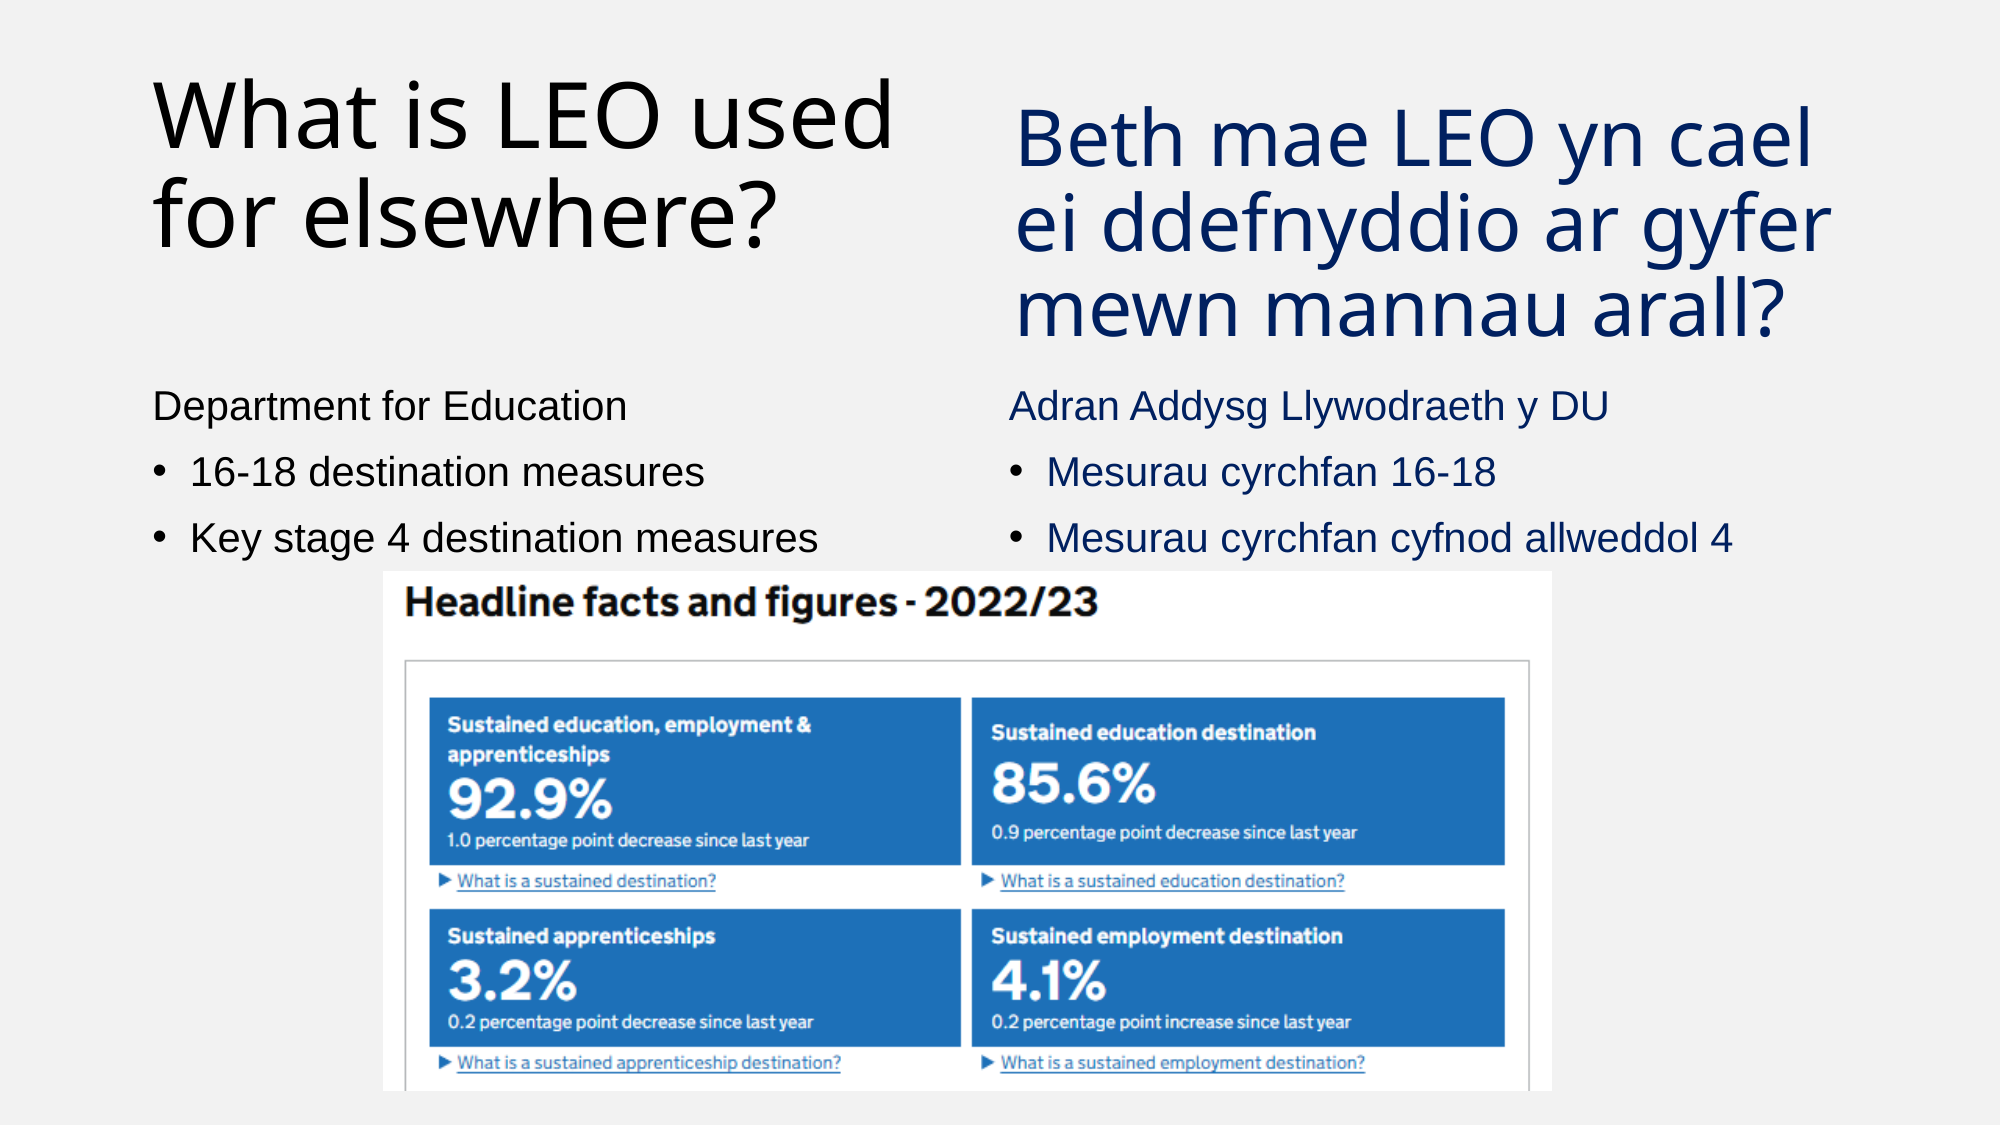

What is LEO used for elsewhere?
Beth mae LEO yn cael ei ddefnyddio ar gyfer mewn mannau arall?
# Department for Education
16-18 destination measures
Key stage 4 destination measures
Adran Addysg Llywodraeth y DU
Mesurau cyrchfan 16-18
Mesurau cyrchfan cyfnod allweddol 4